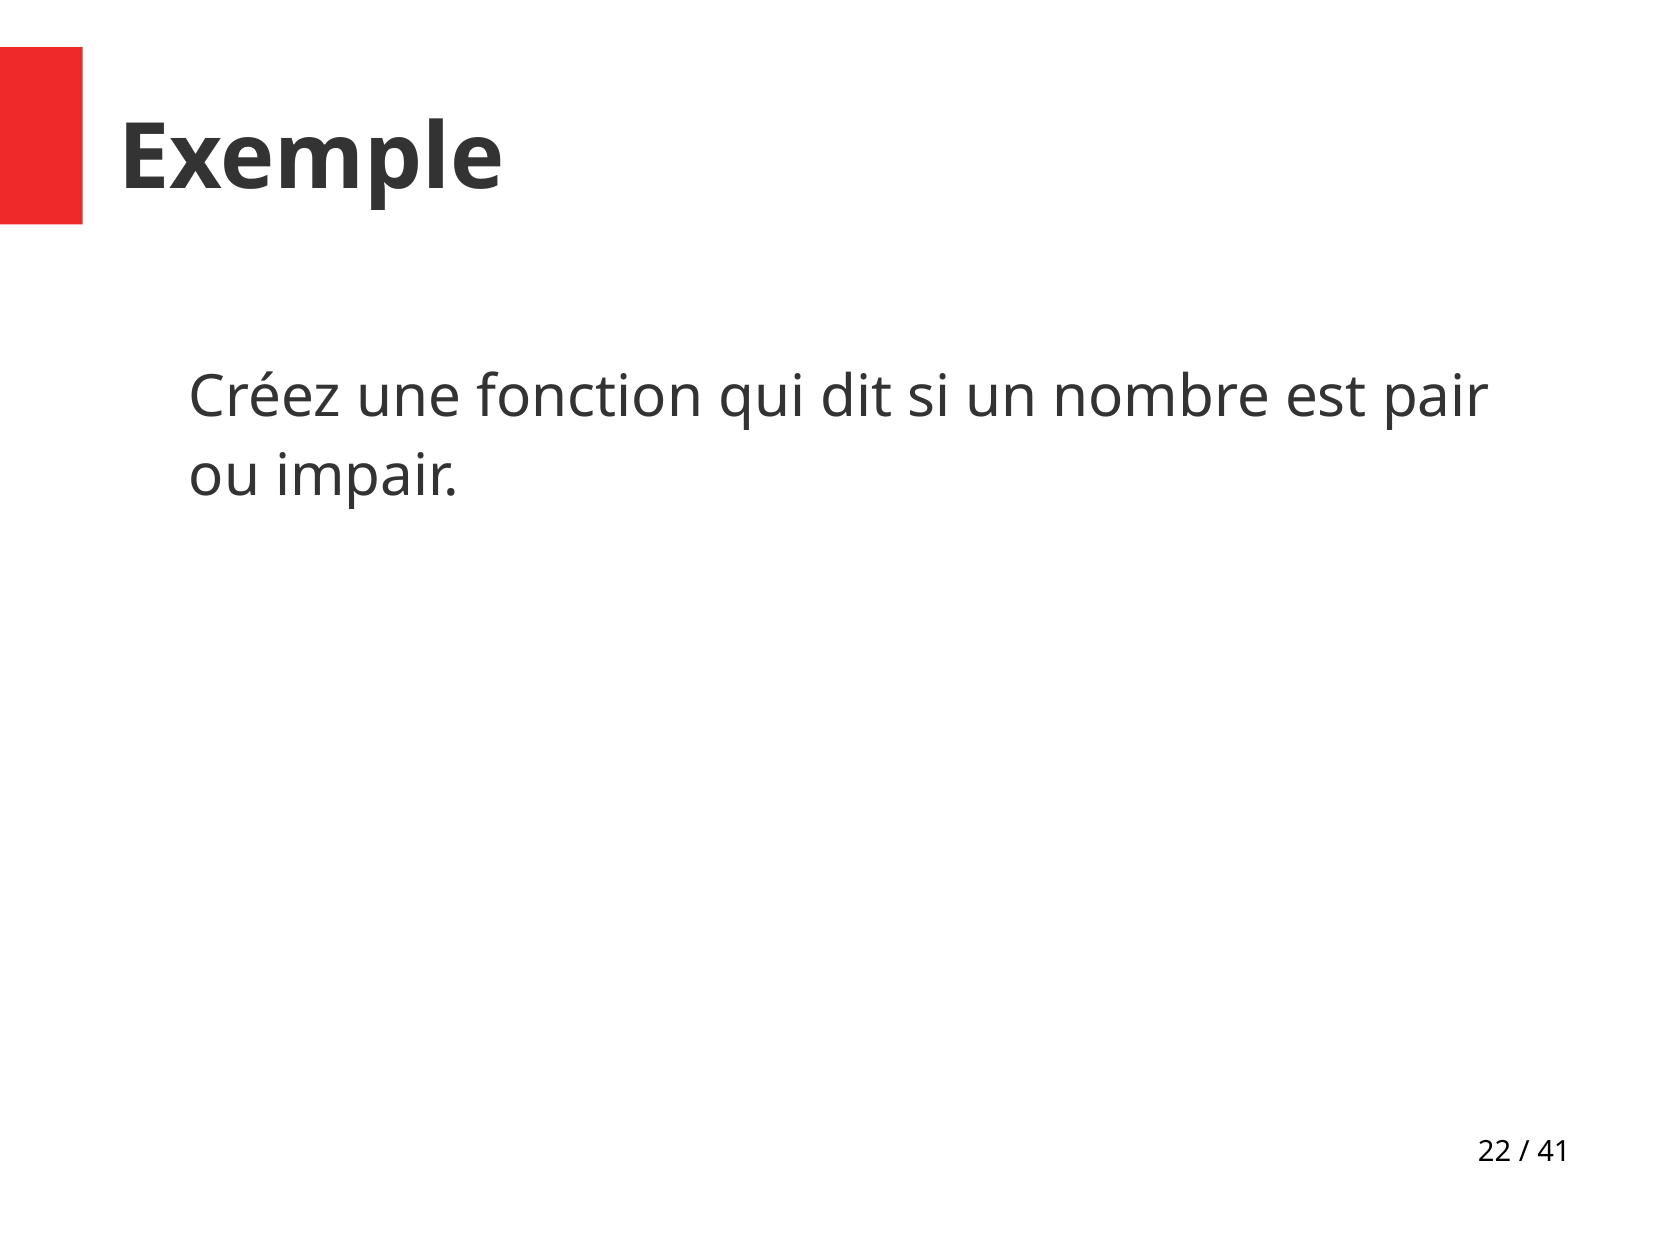

# Exemple
Créez une fonction qui dit si un nombre est pair ou impair.
22